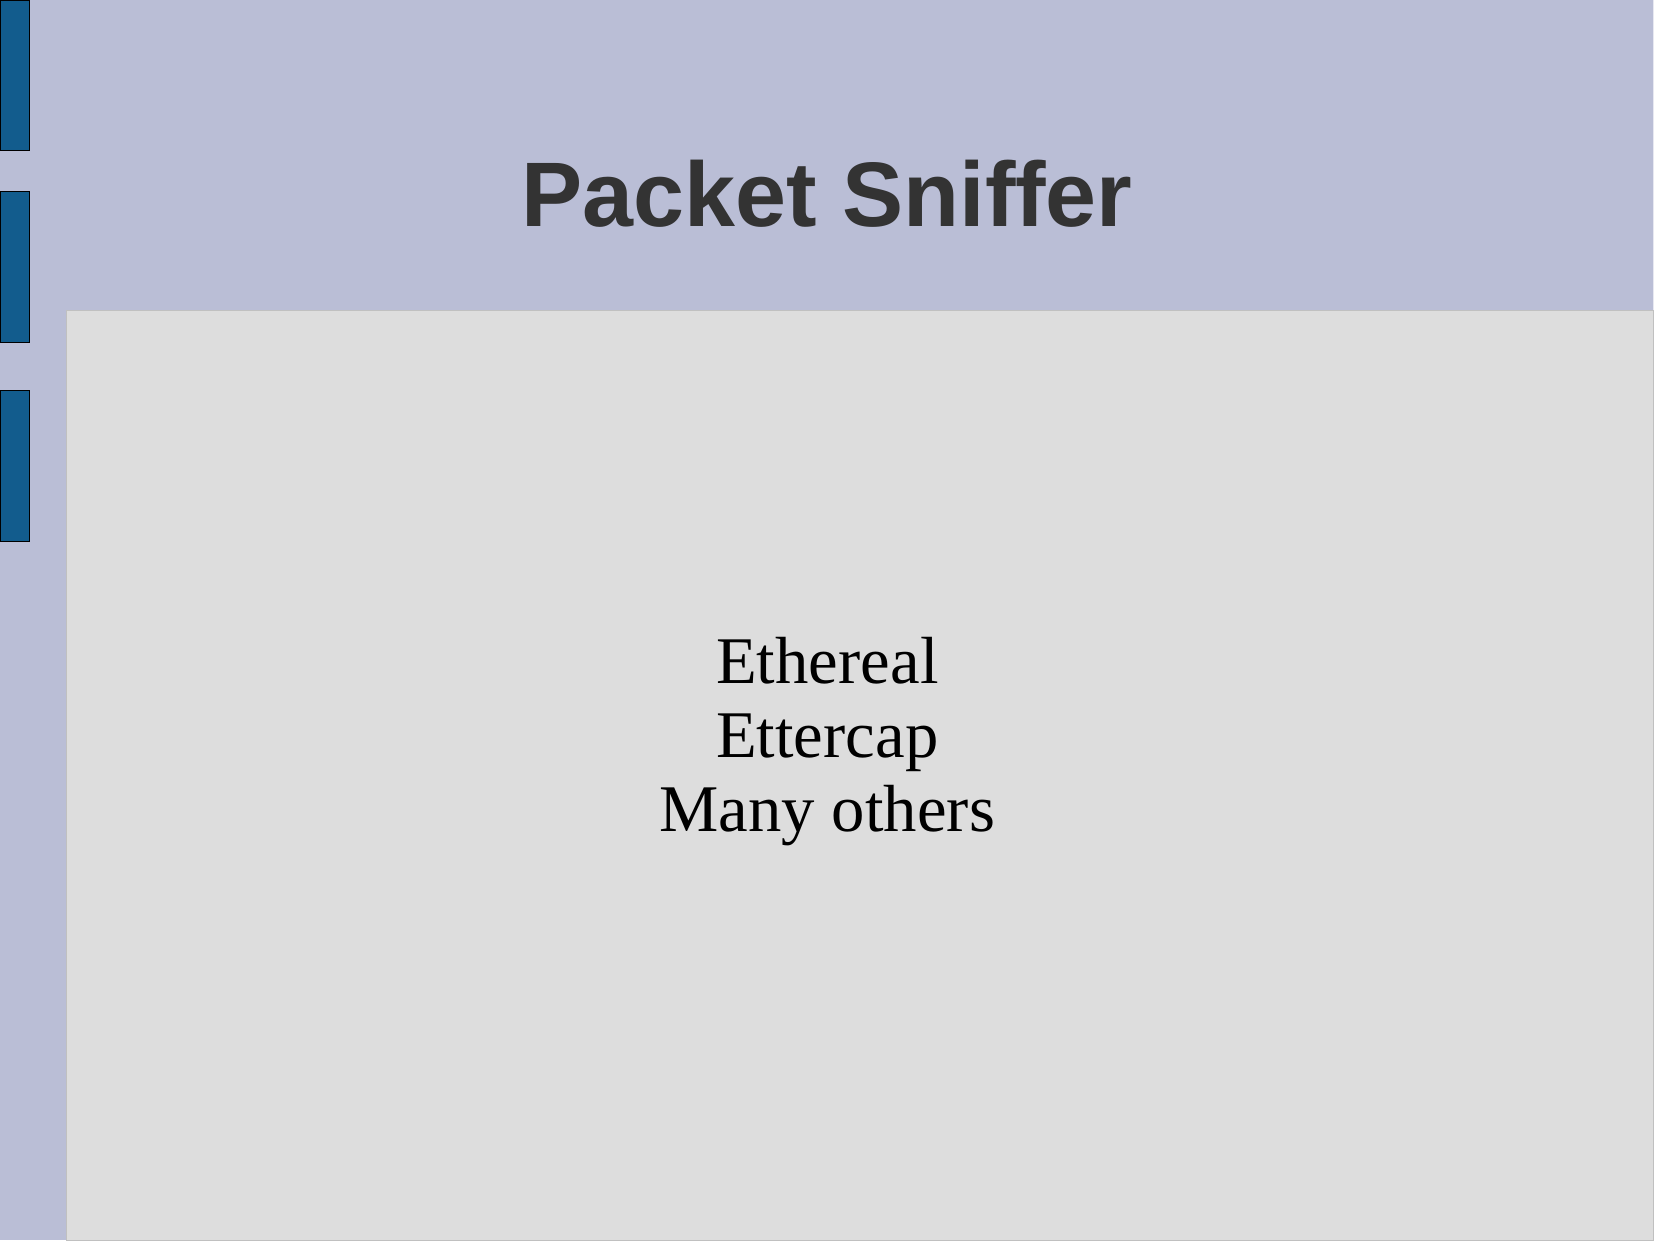

# Packet Sniffer
Ethereal
Ettercap
Many others